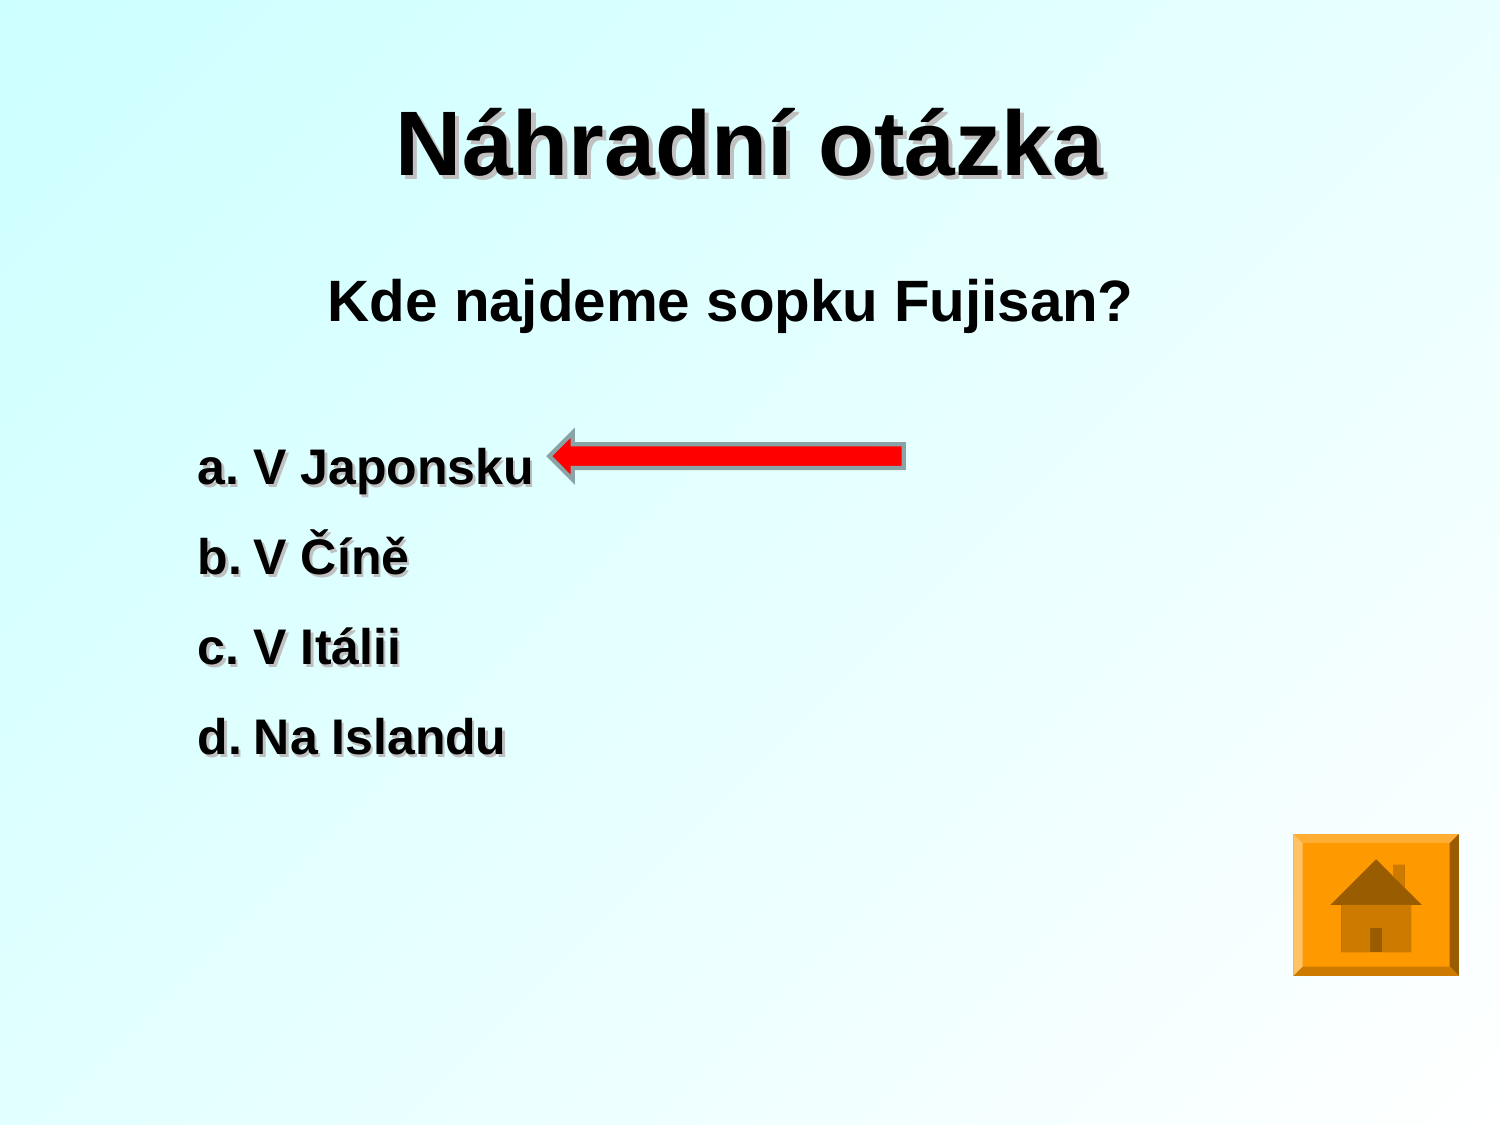

# Náhradní otázka
Kde najdeme sopku Fujisan?
V Japonsku
V Číně
V Itálii
Na Islandu